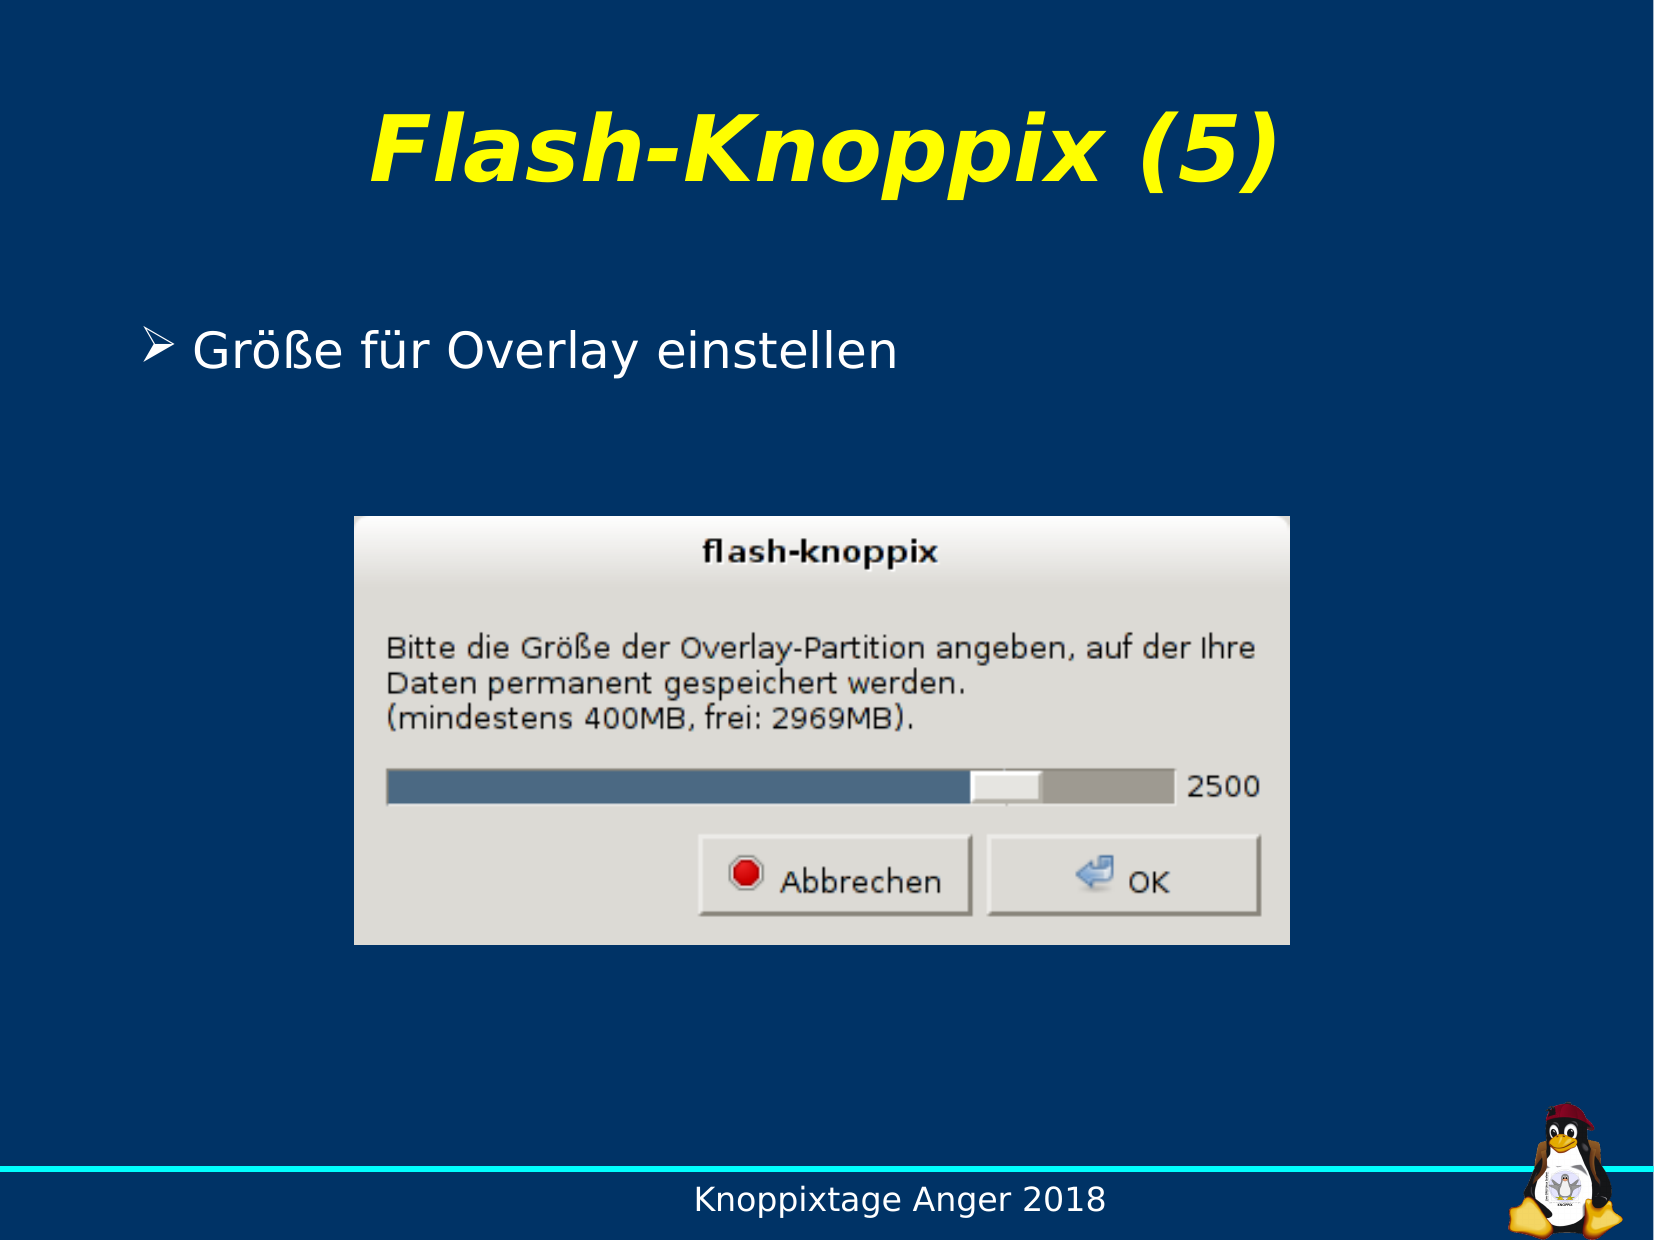

# Flash-Knoppix (5)
Größe für Overlay einstellen